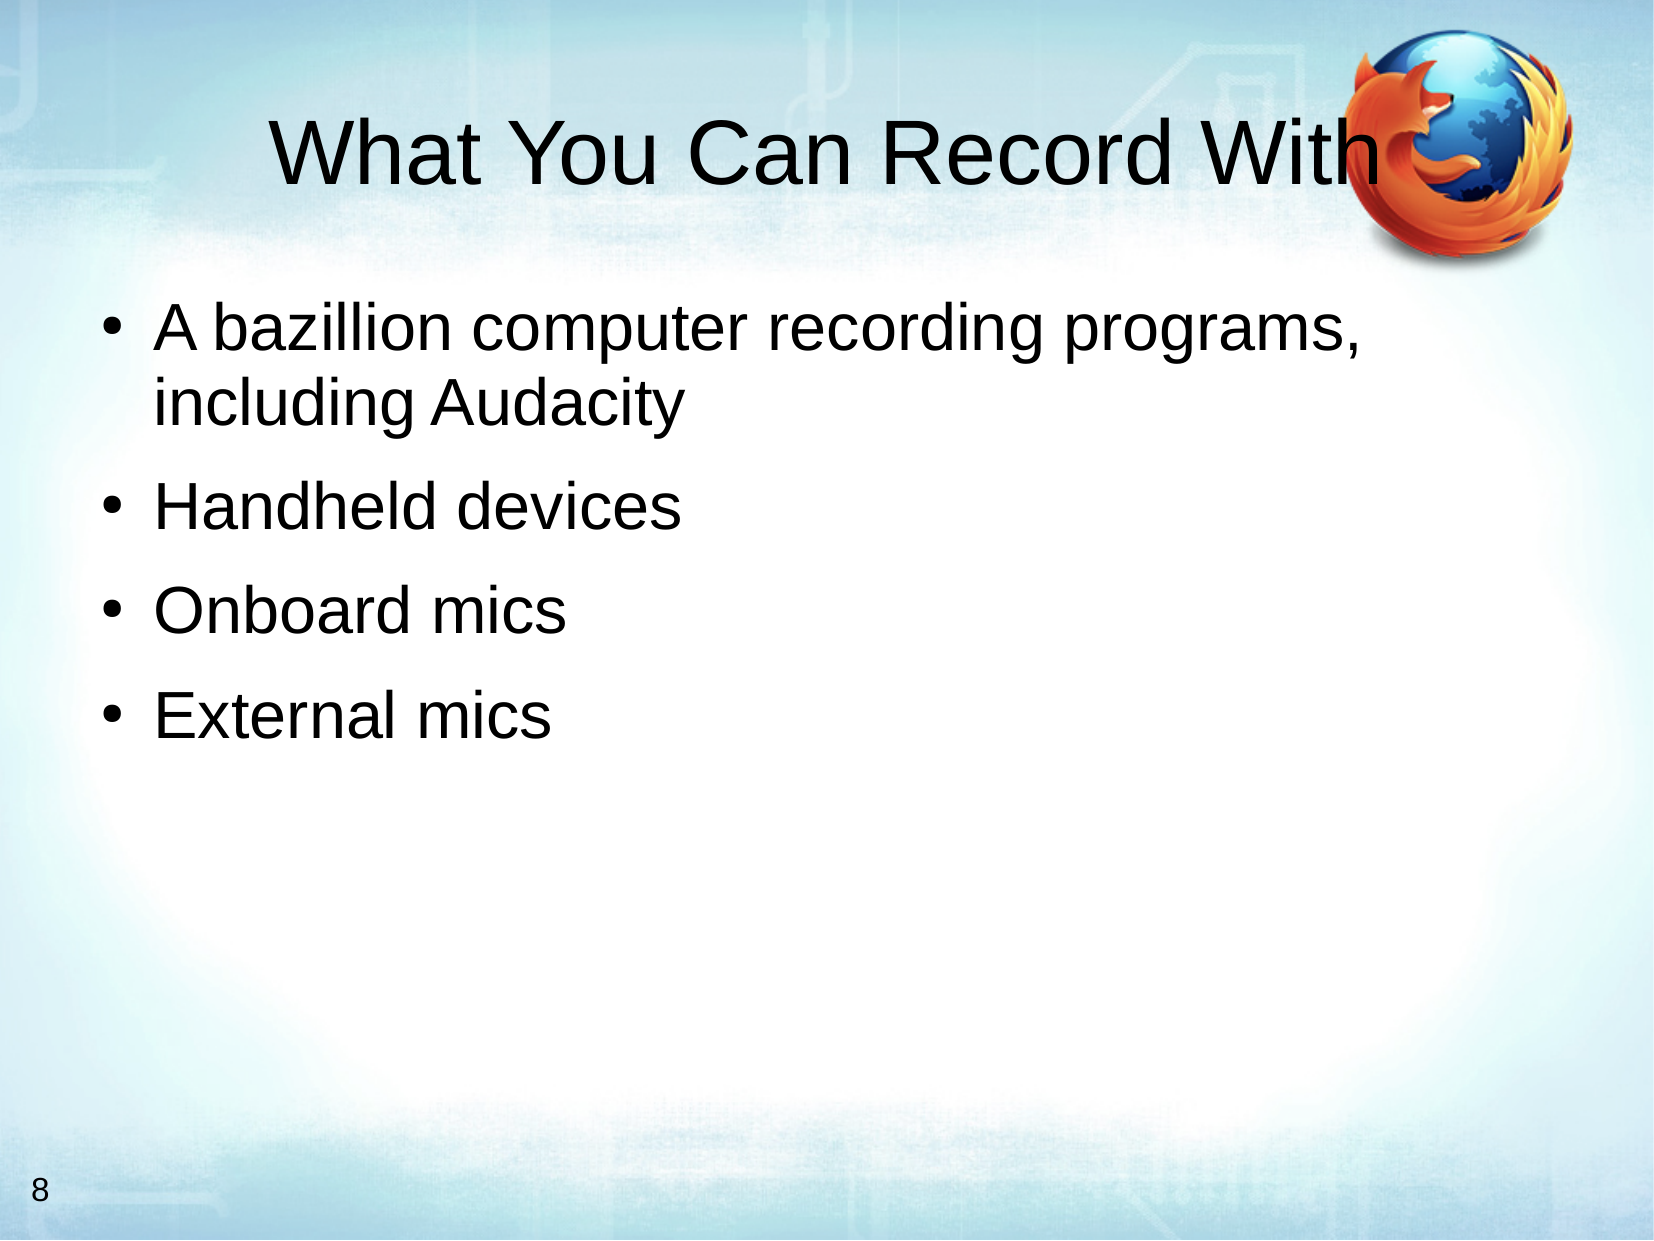

# What You Can Record With
A bazillion computer recording programs, including Audacity
Handheld devices
Onboard mics
External mics